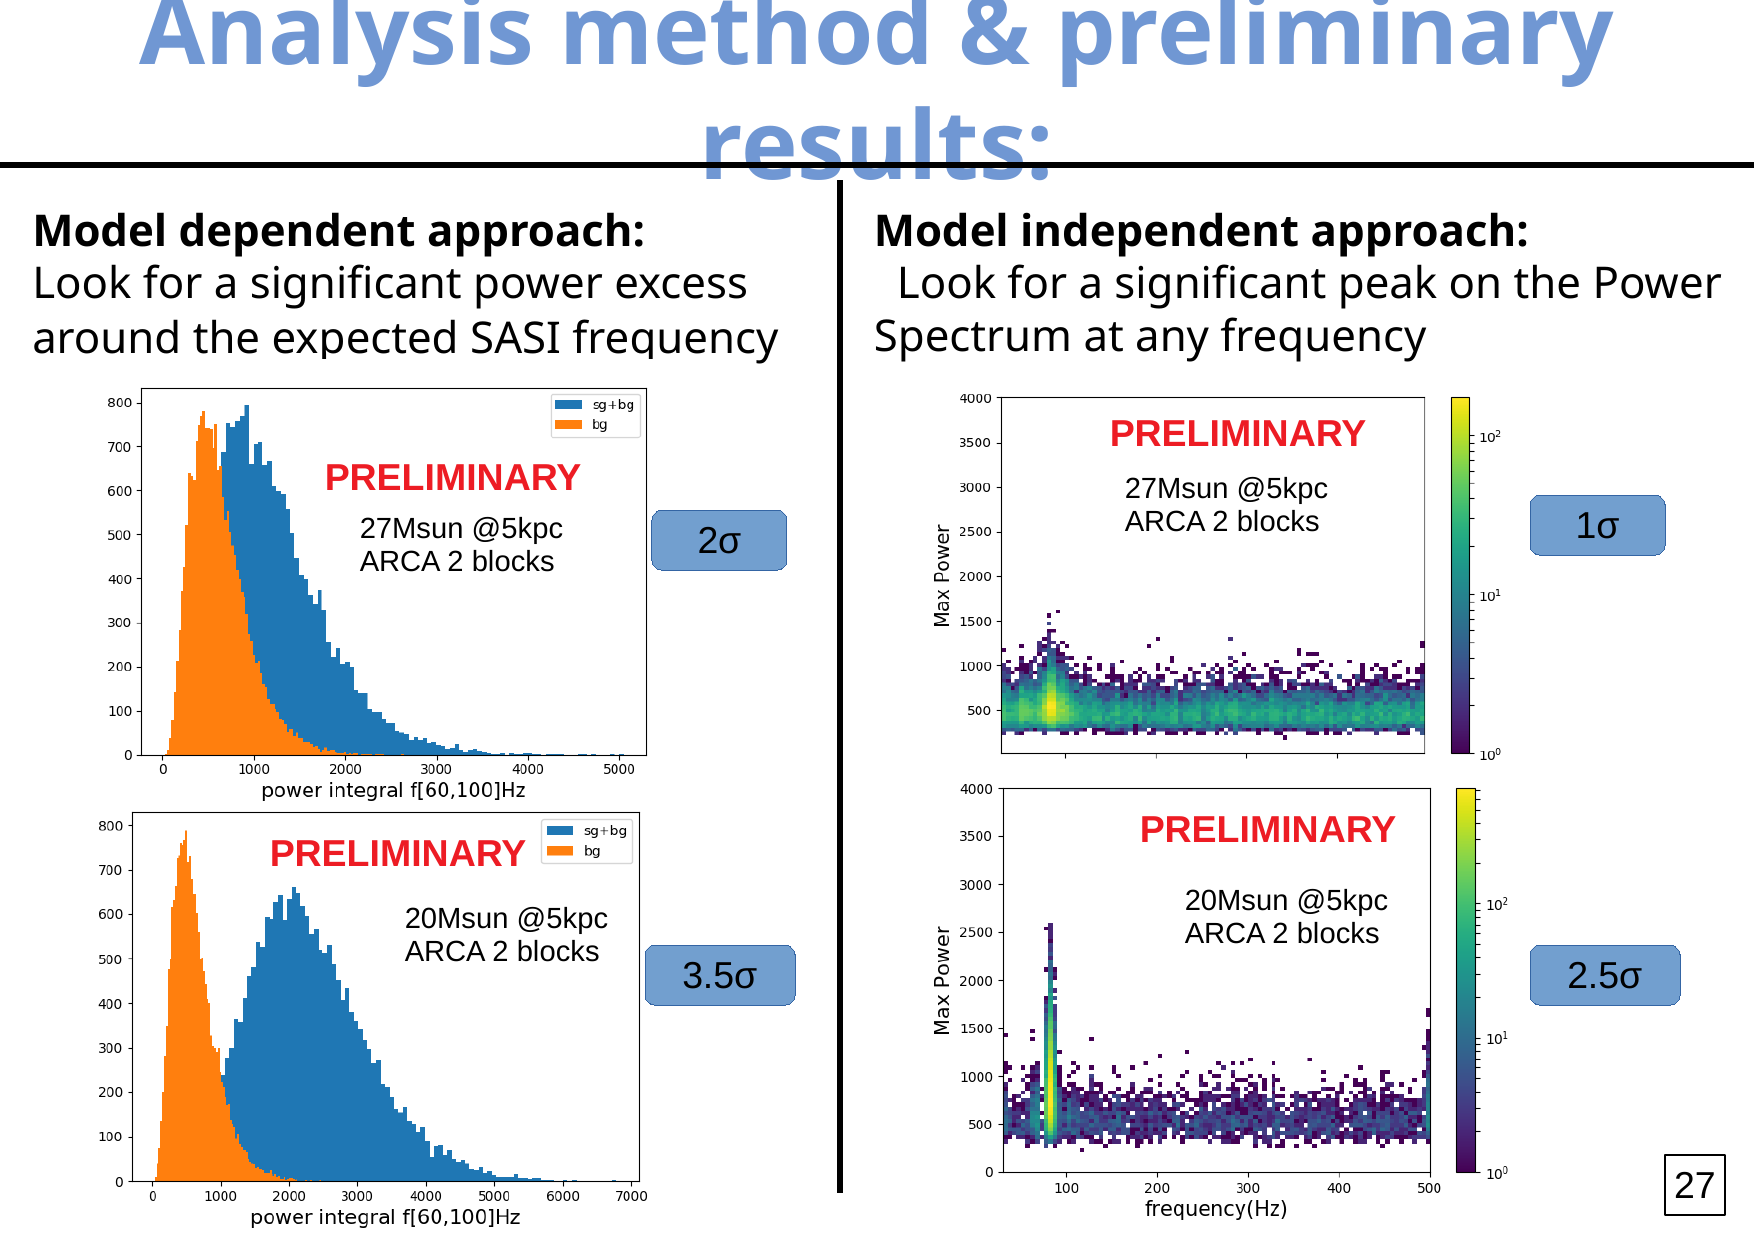

Analysis method & preliminary results:
Model dependent approach:
Look for a significant power excess around the expected SASI frequency
Model independent approach: Look for a significant peak on the Power Spectrum at any frequency
PRELIMINARY
PRELIMINARY
PRELIMINARY
PRELIMINARY
27Msun @5kpc
ARCA 2 blocks
1σ
27Msun @5kpc
ARCA 2 blocks
2σ
PRELIMINARY
PRELIMINARY
20Msun @5kpc
ARCA 2 blocks
20Msun @5kpc
ARCA 2 blocks
PRELIMINARY
3.5σ
2.5σ
 ARCA 2BB:
20Msun: 3.5σ @5kpc
27Msun: 2σ @5kpc
27